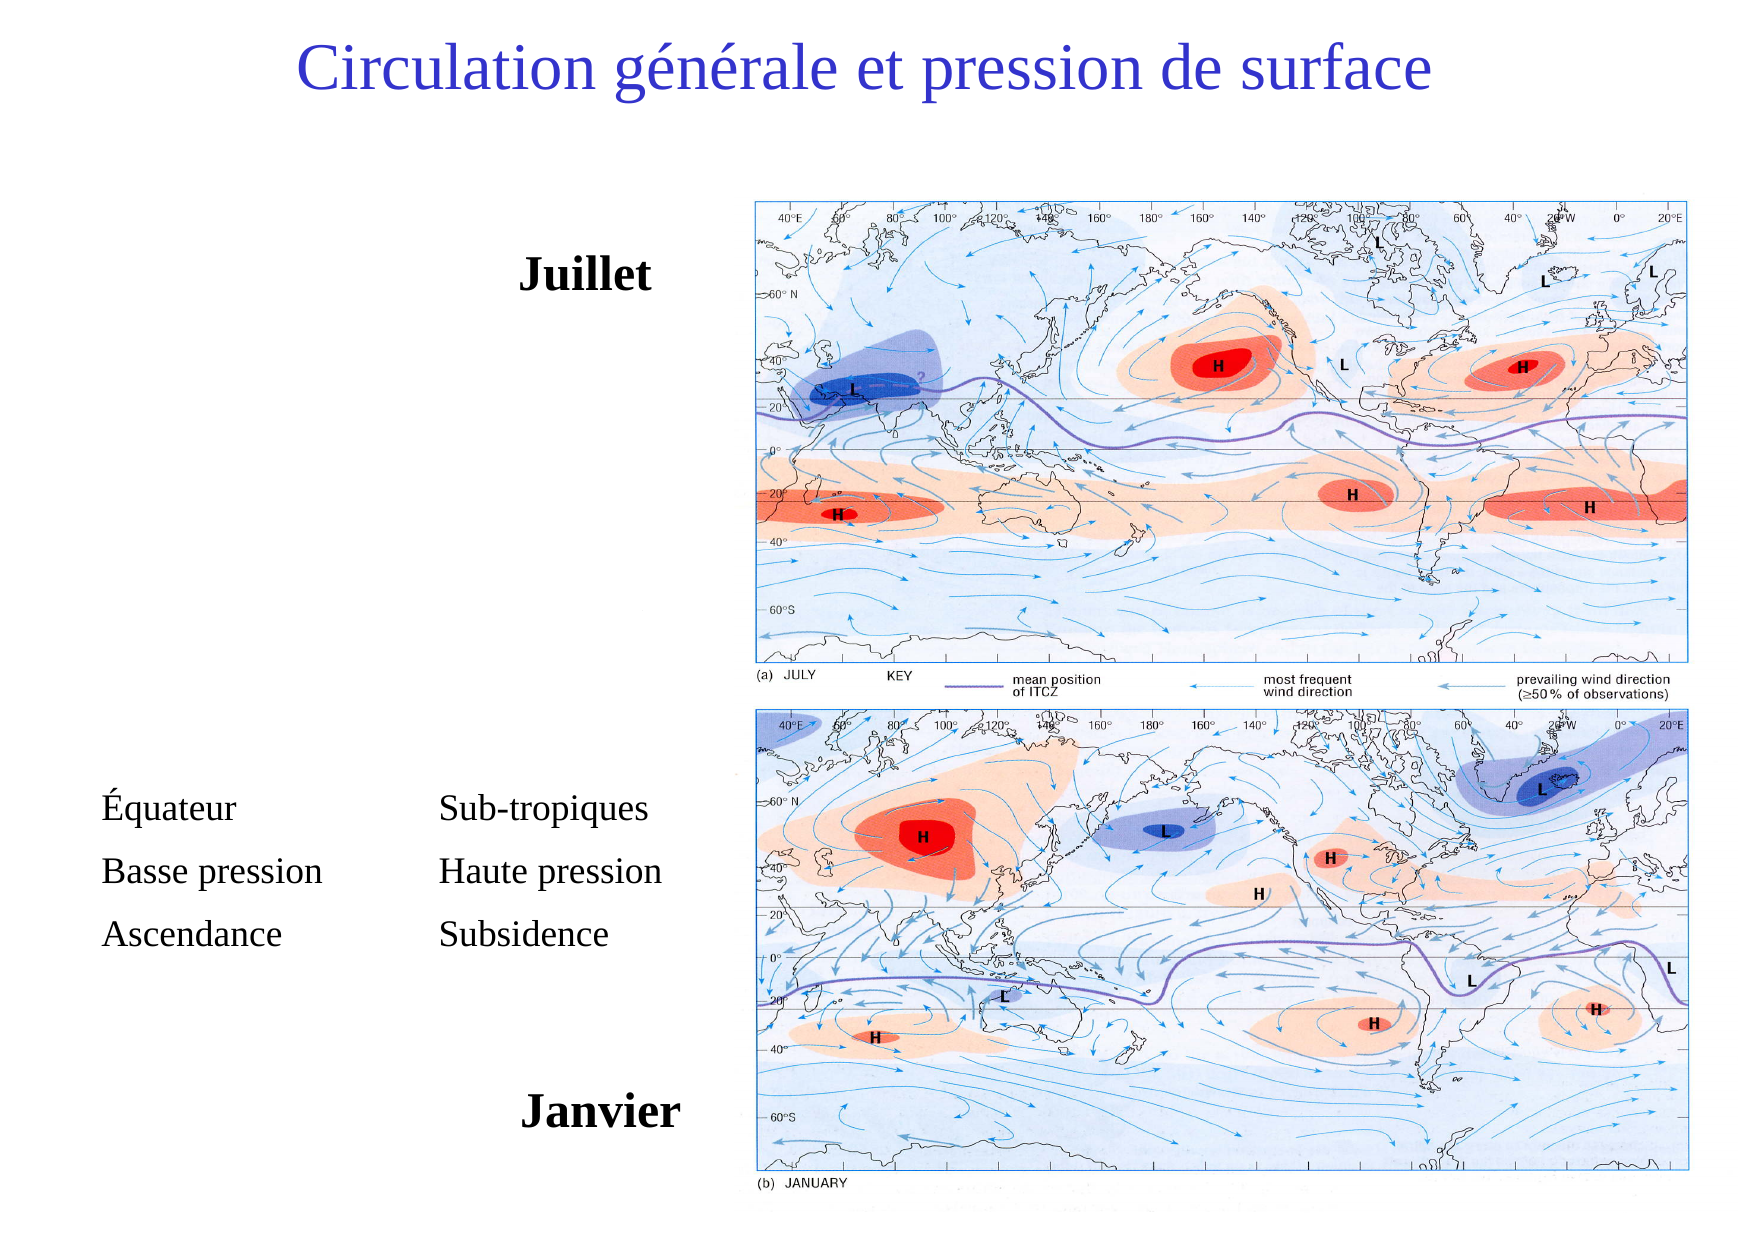

Circulation générale et pression de surface
Juillet
Équateur
Basse pression
Ascendance
Sub-tropiques
Haute pression
Subsidence
Janvier